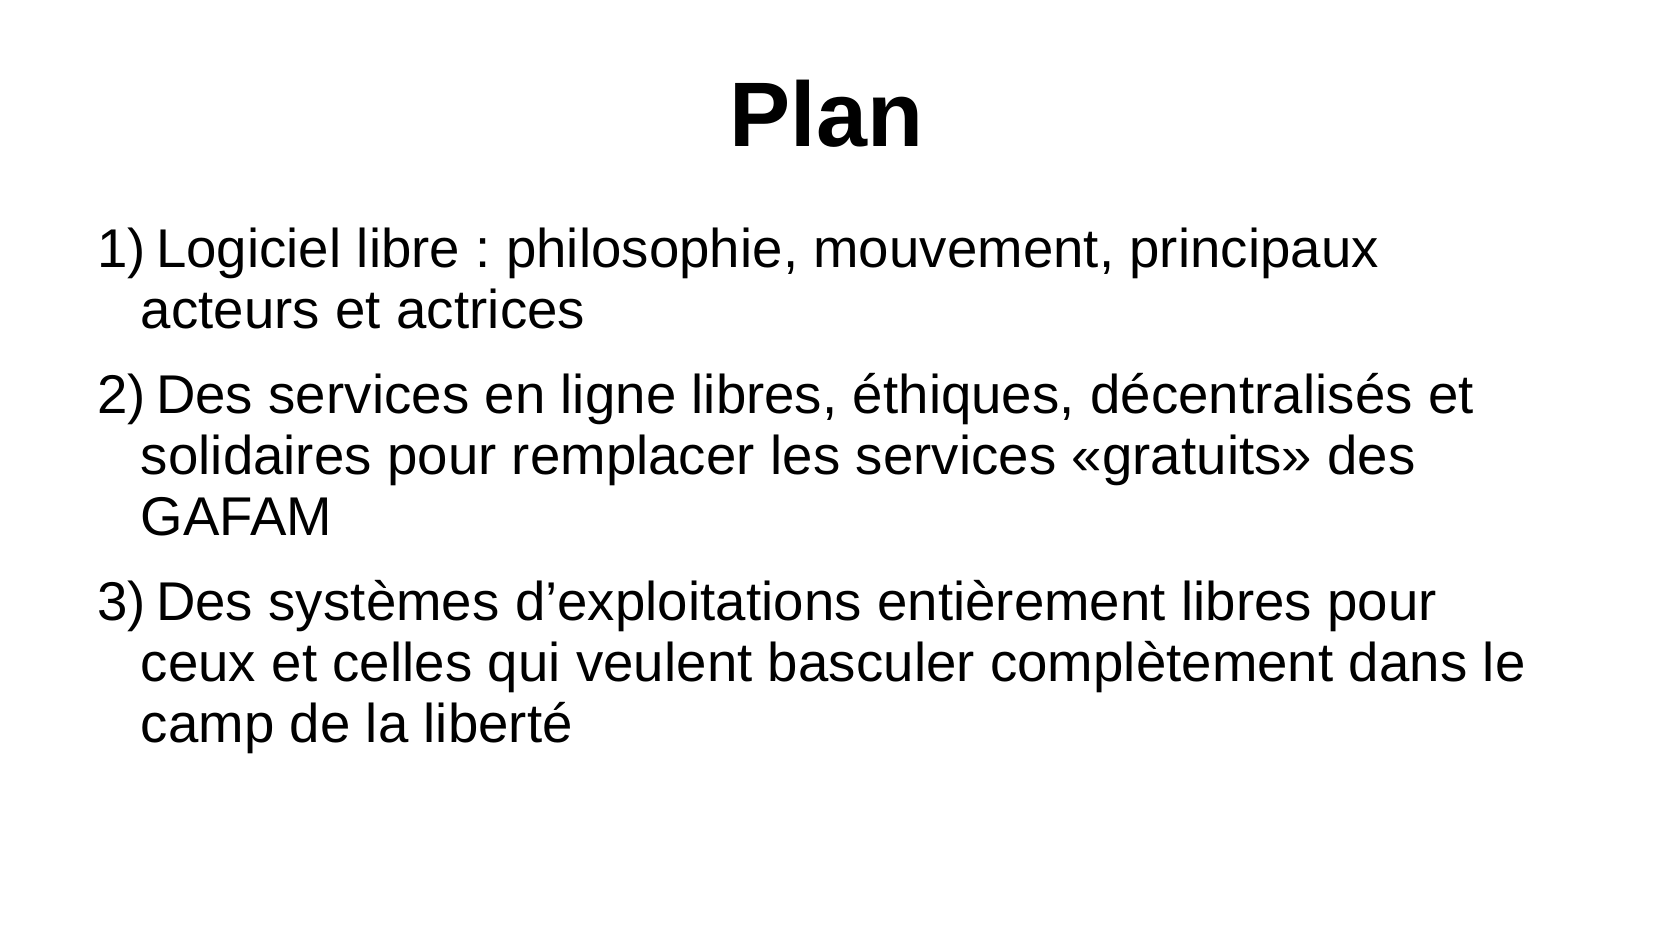

# Plan
 Logiciel libre : philosophie, mouvement, principaux acteurs et actrices
 Des services en ligne libres, éthiques, décentralisés et solidaires pour remplacer les services «gratuits» des GAFAM
 Des systèmes d’exploitations entièrement libres pour ceux et celles qui veulent basculer complètement dans le camp de la liberté